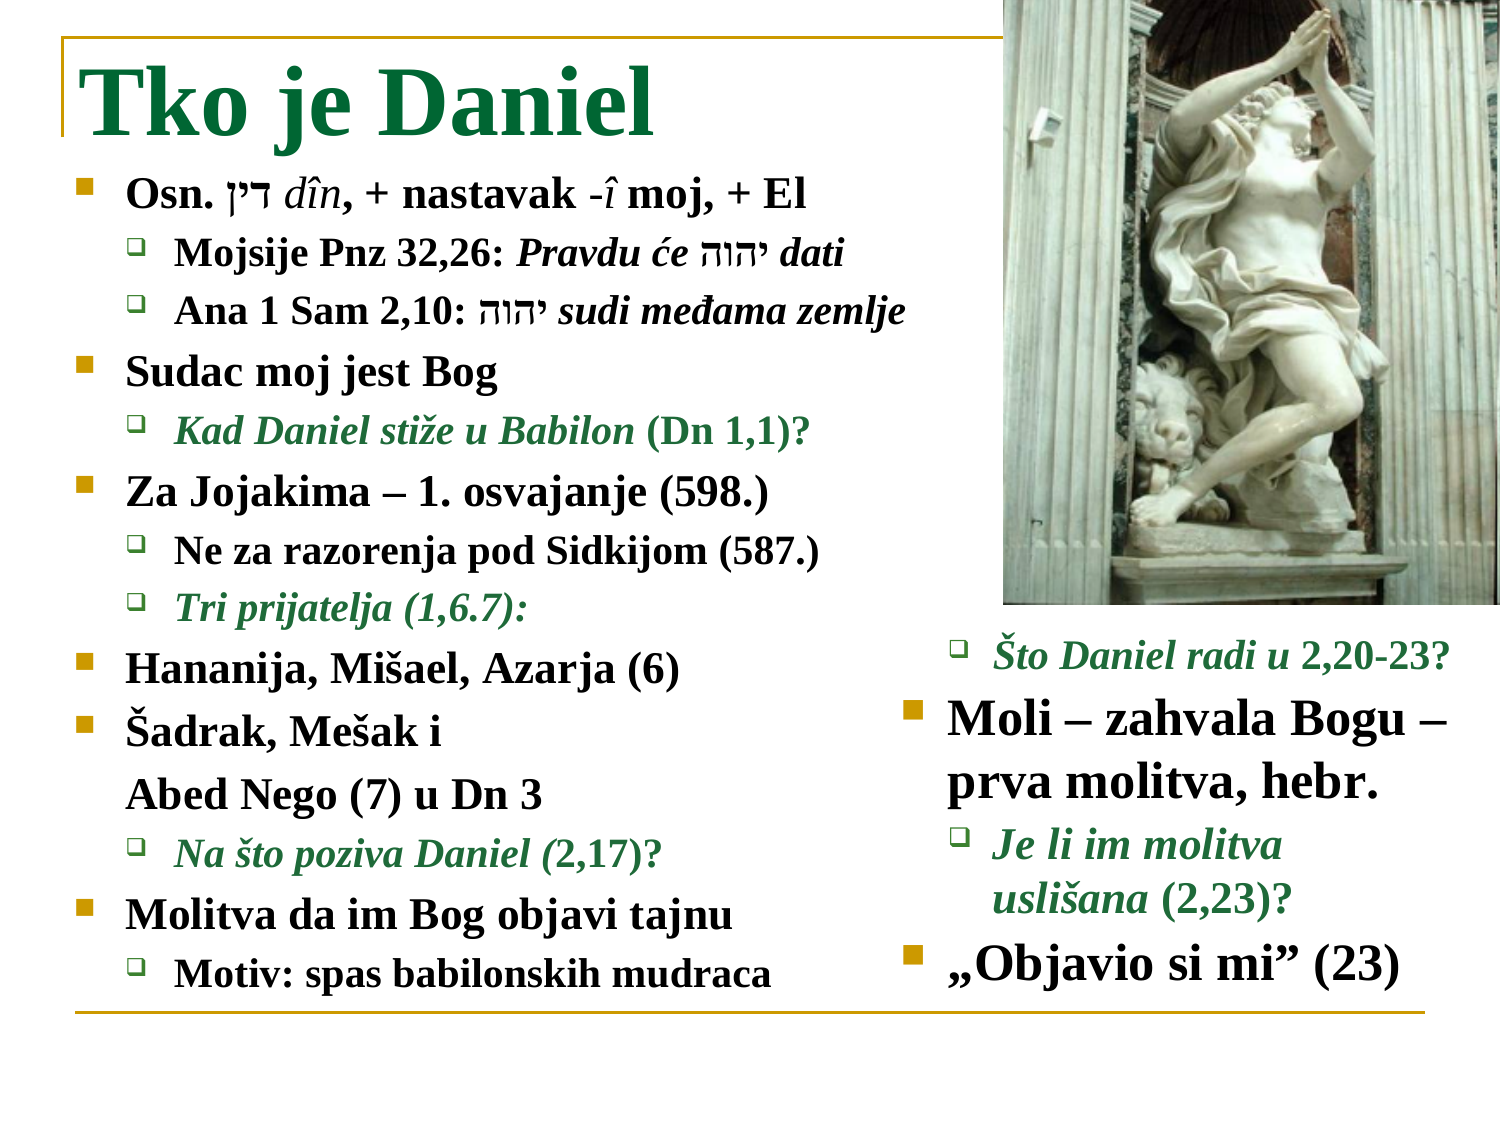

# Tko je Daniel
Osn. דין dîn, + nastavak -î moj, + El
Mojsije Pnz 32,26: Pravdu će יהוה dati
Ana 1 Sam 2,10: יהוה sudi međama zemlje
Sudac moj jest Bog
Kad Daniel stiže u Babilon (Dn 1,1)?
Za Jojakima – 1. osvajanje (598.)
Ne za razorenja pod Sidkijom (587.)
Tri prijatelja (1,6.7):
Hananija, Mišael, Azarja (6)
Šadrak, Mešak i
Abed Nego (7) u Dn 3
Na što poziva Daniel (2,17)?
Molitva da im Bog objavi tajnu
Motiv: spas babilonskih mudraca
Što Daniel radi u 2,20-23?
Moli – zahvala Bogu – prva molitva, hebr.
Je li im molitva
uslišana (2,23)?
„Objavio si mi” (23)